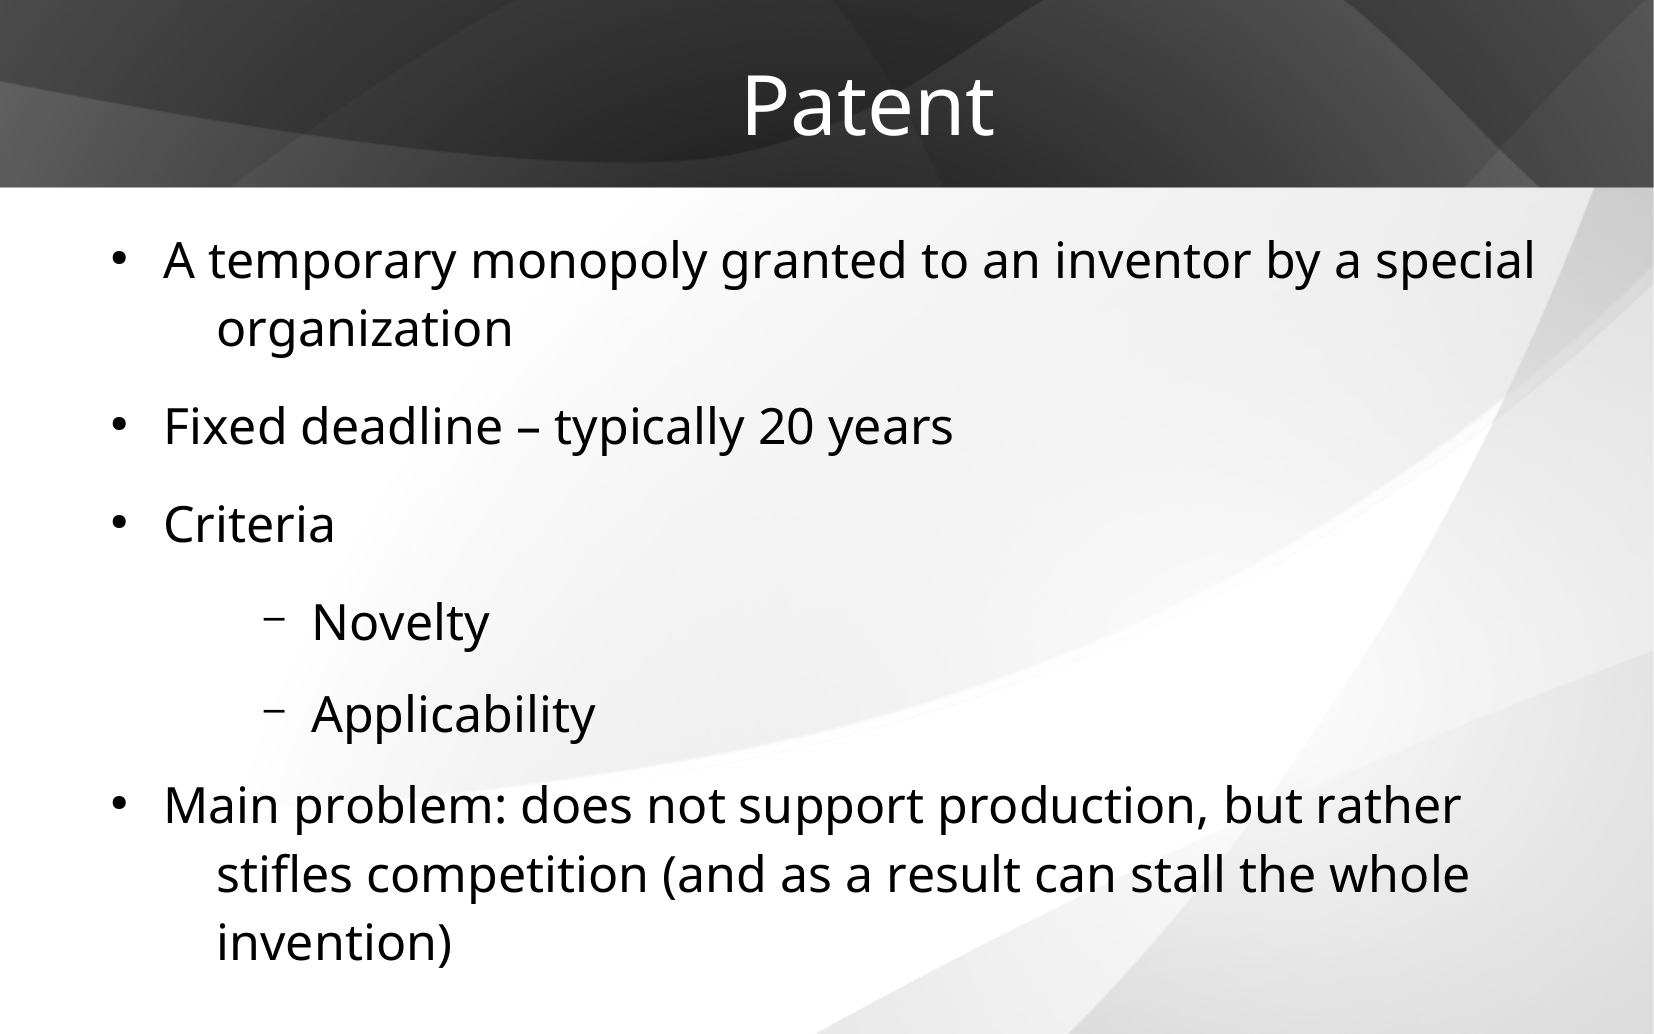

# Patent
A temporary monopoly granted to an inventor by a special organization
Fixed deadline – typically 20 years
Criteria
Novelty
Applicability
Main problem: does not support production, but rather stifles competition (and as a result can stall the whole invention)